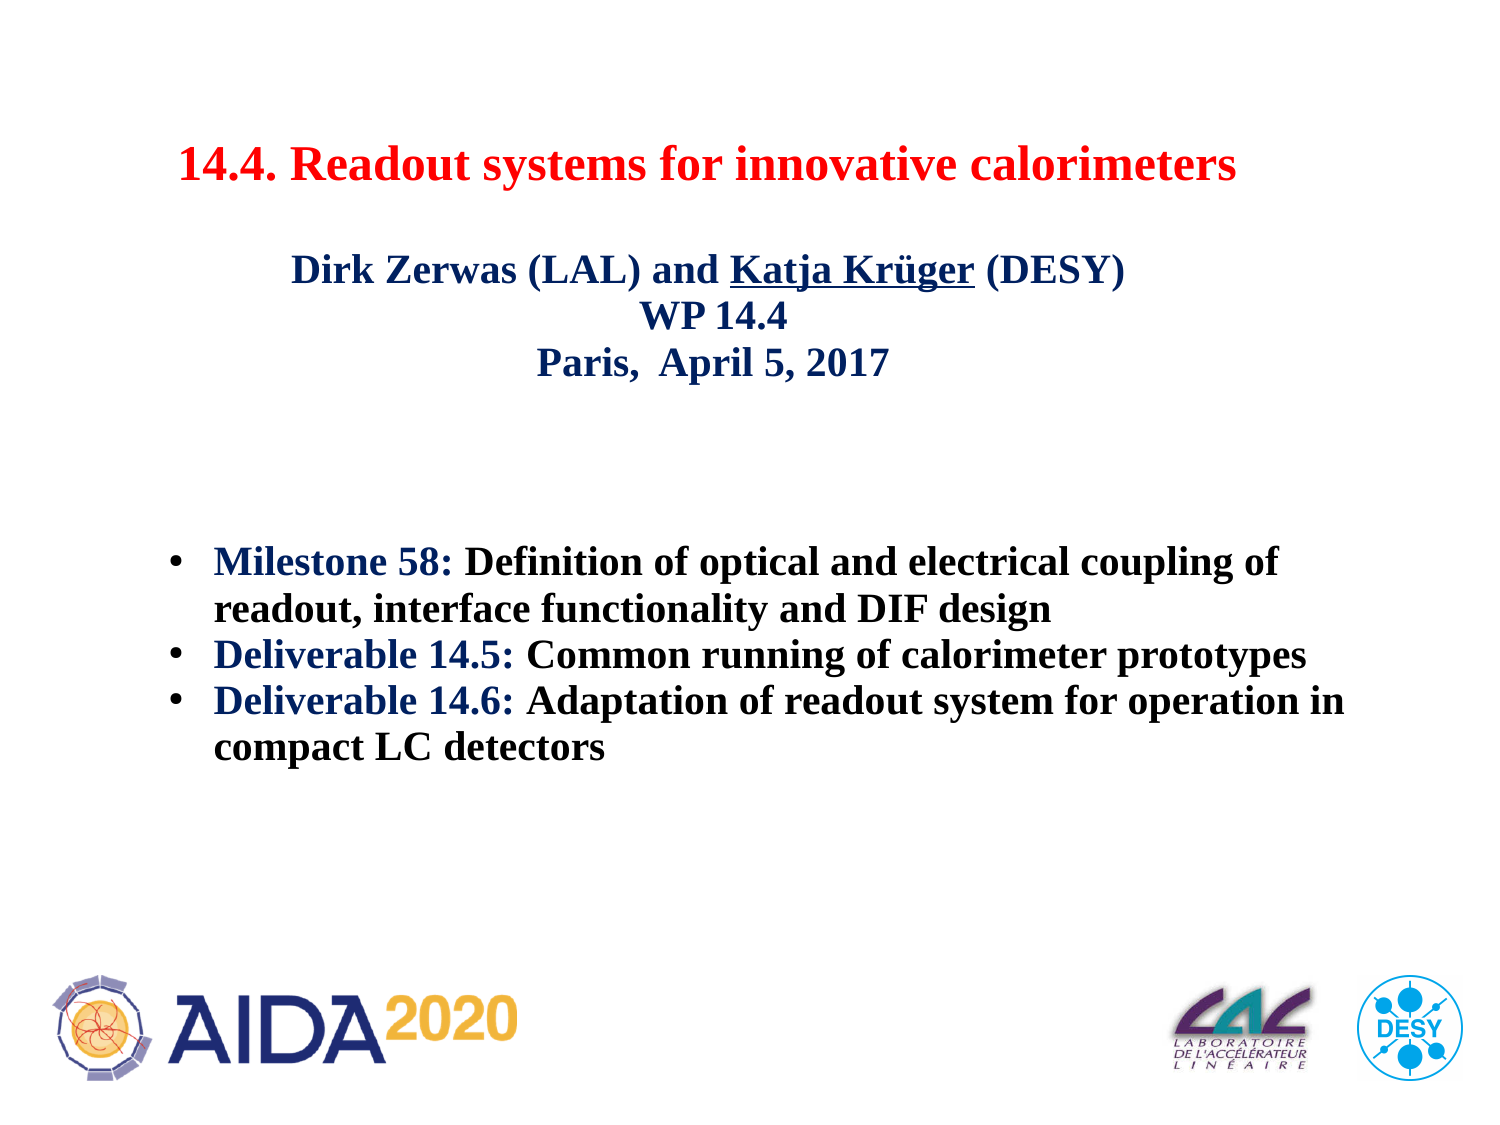

14.4. Readout systems for innovative calorimeters
Dirk Zerwas (LAL) and Katja Krüger (DESY)
WP 14.4
Paris, April 5, 2017
Milestone 58: Definition of optical and electrical coupling of readout, interface functionality and DIF design
Deliverable 14.5: Common running of calorimeter prototypes
Deliverable 14.6: Adaptation of readout system for operation in compact LC detectors